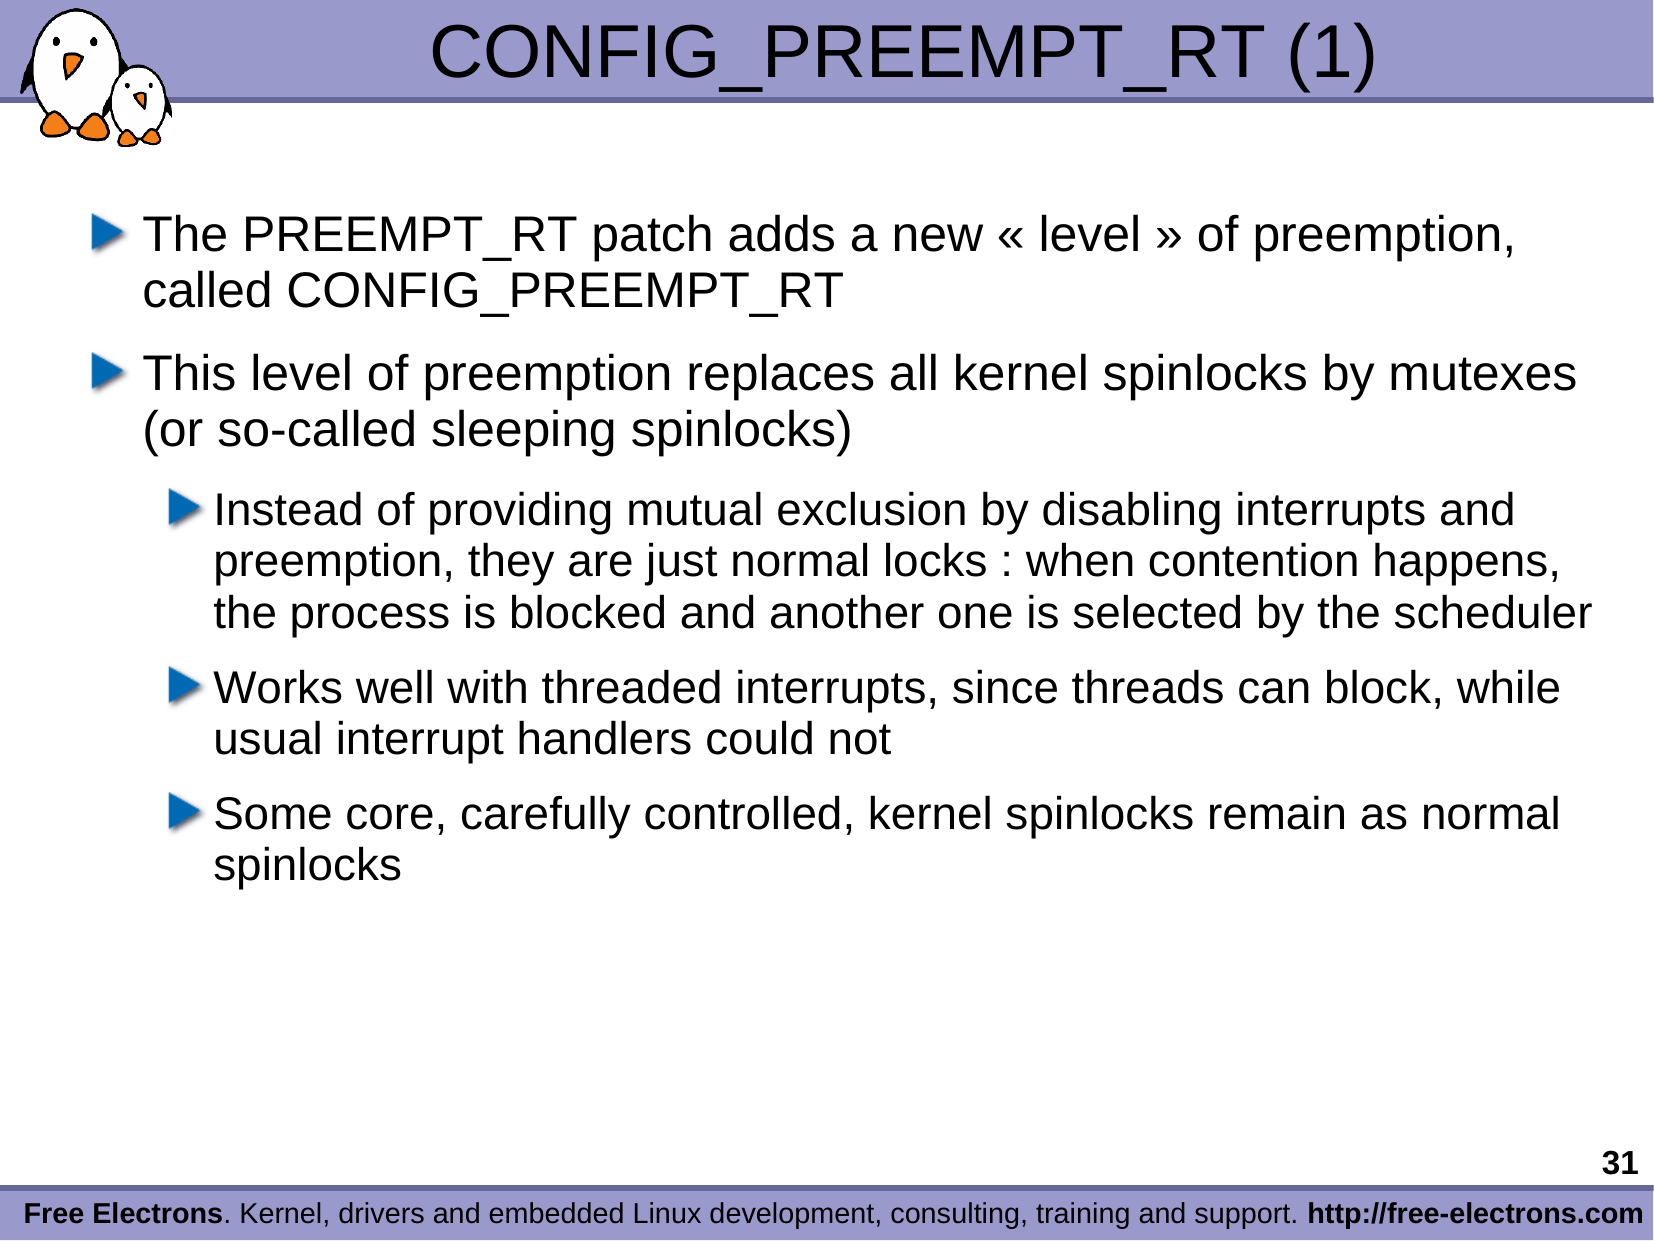

# CONFIG_PREEMPT_RT (1)
The PREEMPT_RT patch adds a new « level » of preemption, called CONFIG_PREEMPT_RT
This level of preemption replaces all kernel spinlocks by mutexes (or so-called sleeping spinlocks)
Instead of providing mutual exclusion by disabling interrupts and preemption, they are just normal locks : when contention happens, the process is blocked and another one is selected by the scheduler
Works well with threaded interrupts, since threads can block, while usual interrupt handlers could not
Some core, carefully controlled, kernel spinlocks remain as normal spinlocks